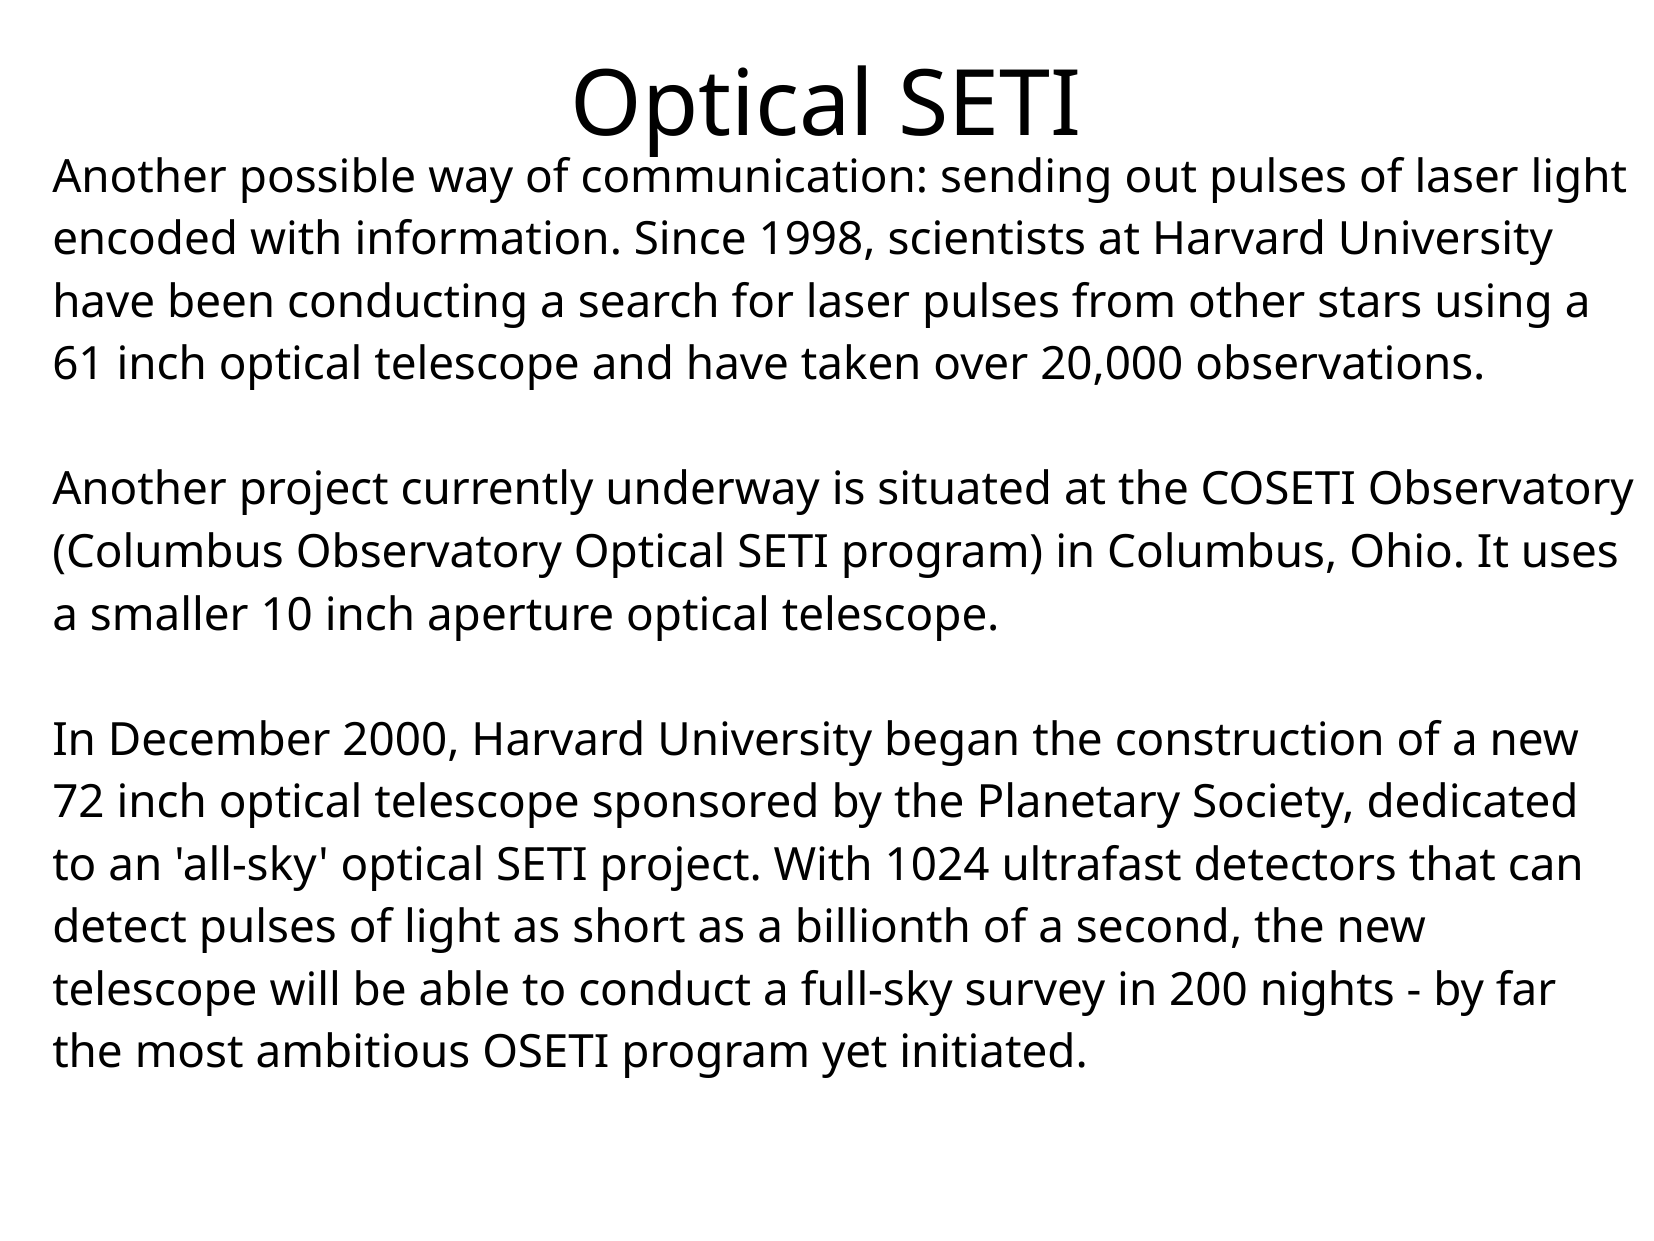

# Optical SETI
Another possible way of communication: sending out pulses of laser light encoded with information. Since 1998, scientists at Harvard University have been conducting a search for laser pulses from other stars using a 61 inch optical telescope and have taken over 20,000 observations.
Another project currently underway is situated at the COSETI Observatory (Columbus Observatory Optical SETI program) in Columbus, Ohio. It uses a smaller 10 inch aperture optical telescope.
In December 2000, Harvard University began the construction of a new 72 inch optical telescope sponsored by the Planetary Society, dedicated to an 'all-sky' optical SETI project. With 1024 ultrafast detectors that can detect pulses of light as short as a billionth of a second, the new telescope will be able to conduct a full-sky survey in 200 nights - by far the most ambitious OSETI program yet initiated.